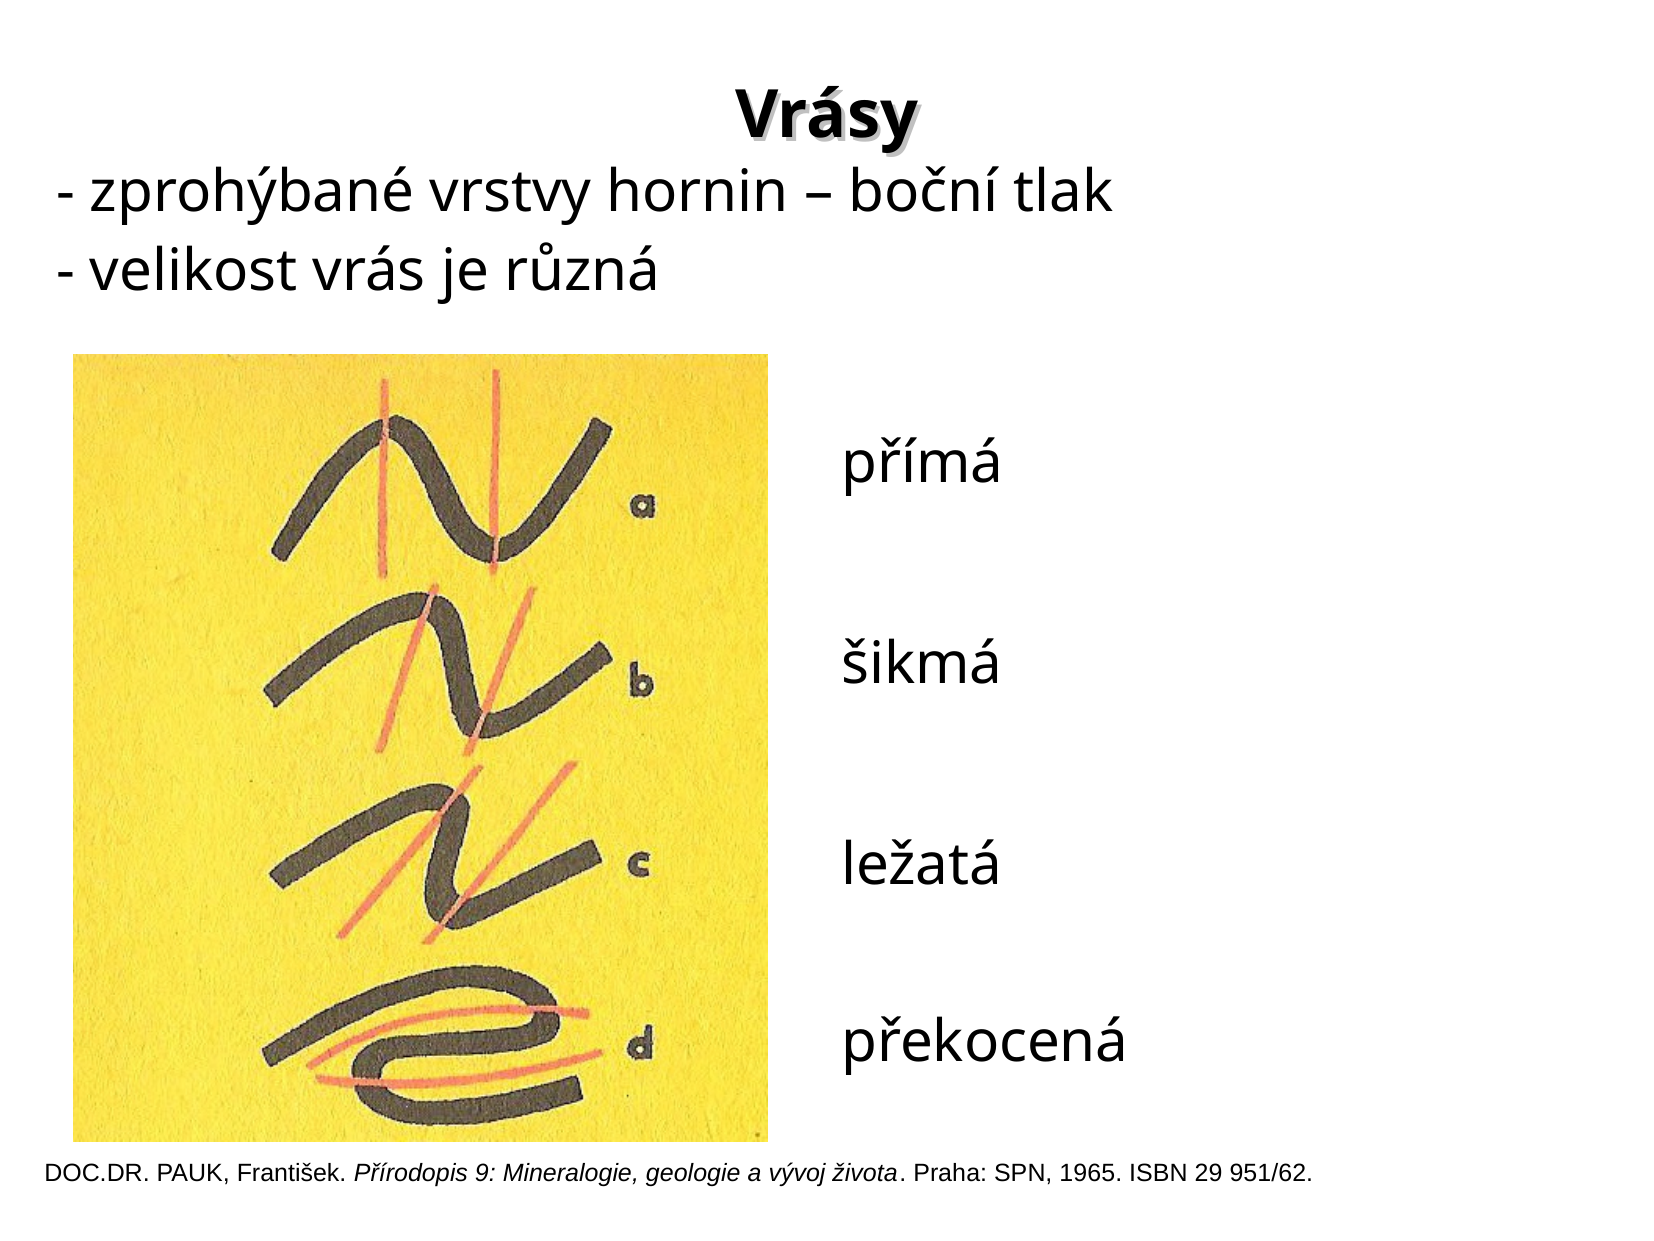

Vrásy
- zprohýbané vrstvy hornin – boční tlak
- velikost vrás je různá
přímá
šikmá
ležatá
překocená
DOC.DR. PAUK, František. Přírodopis 9: Mineralogie, geologie a vývoj života. Praha: SPN, 1965. ISBN 29 951/62.